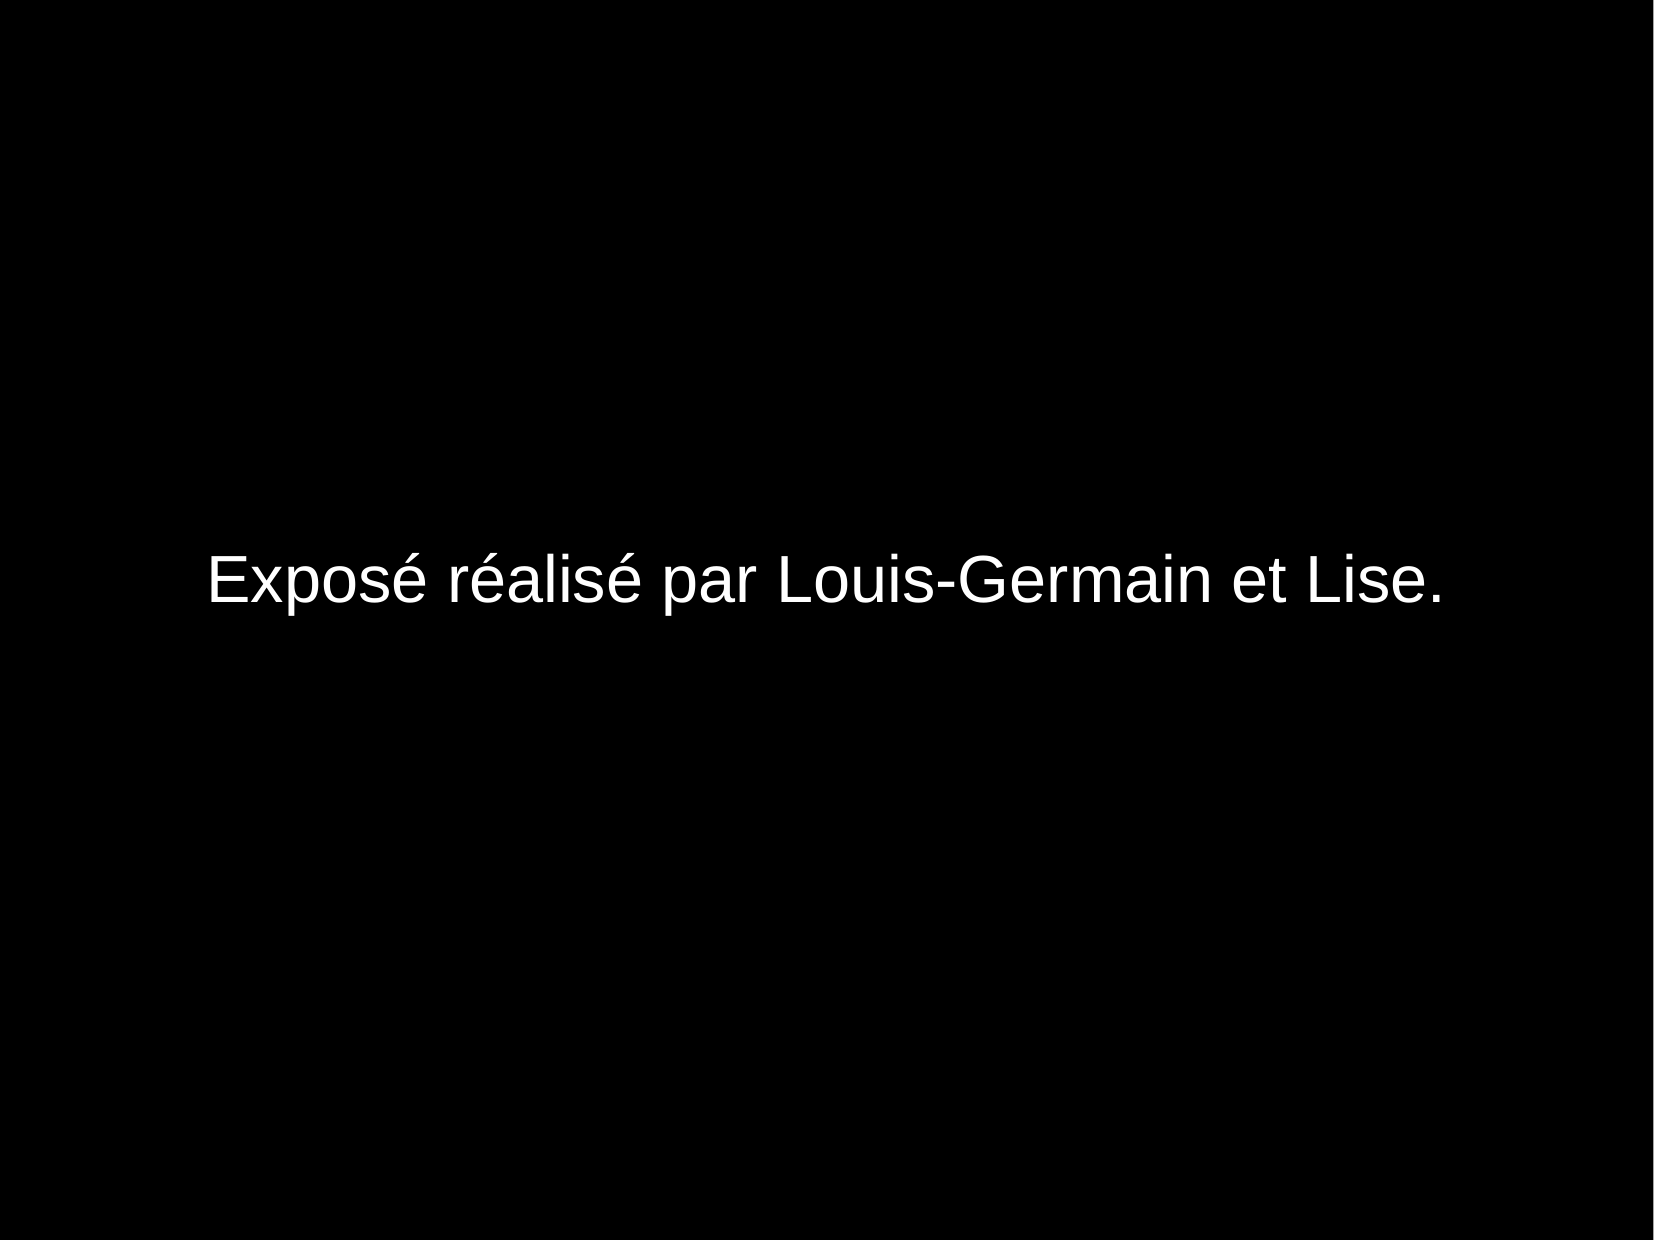

# Exposé réalisé par Louis-Germain et Lise.